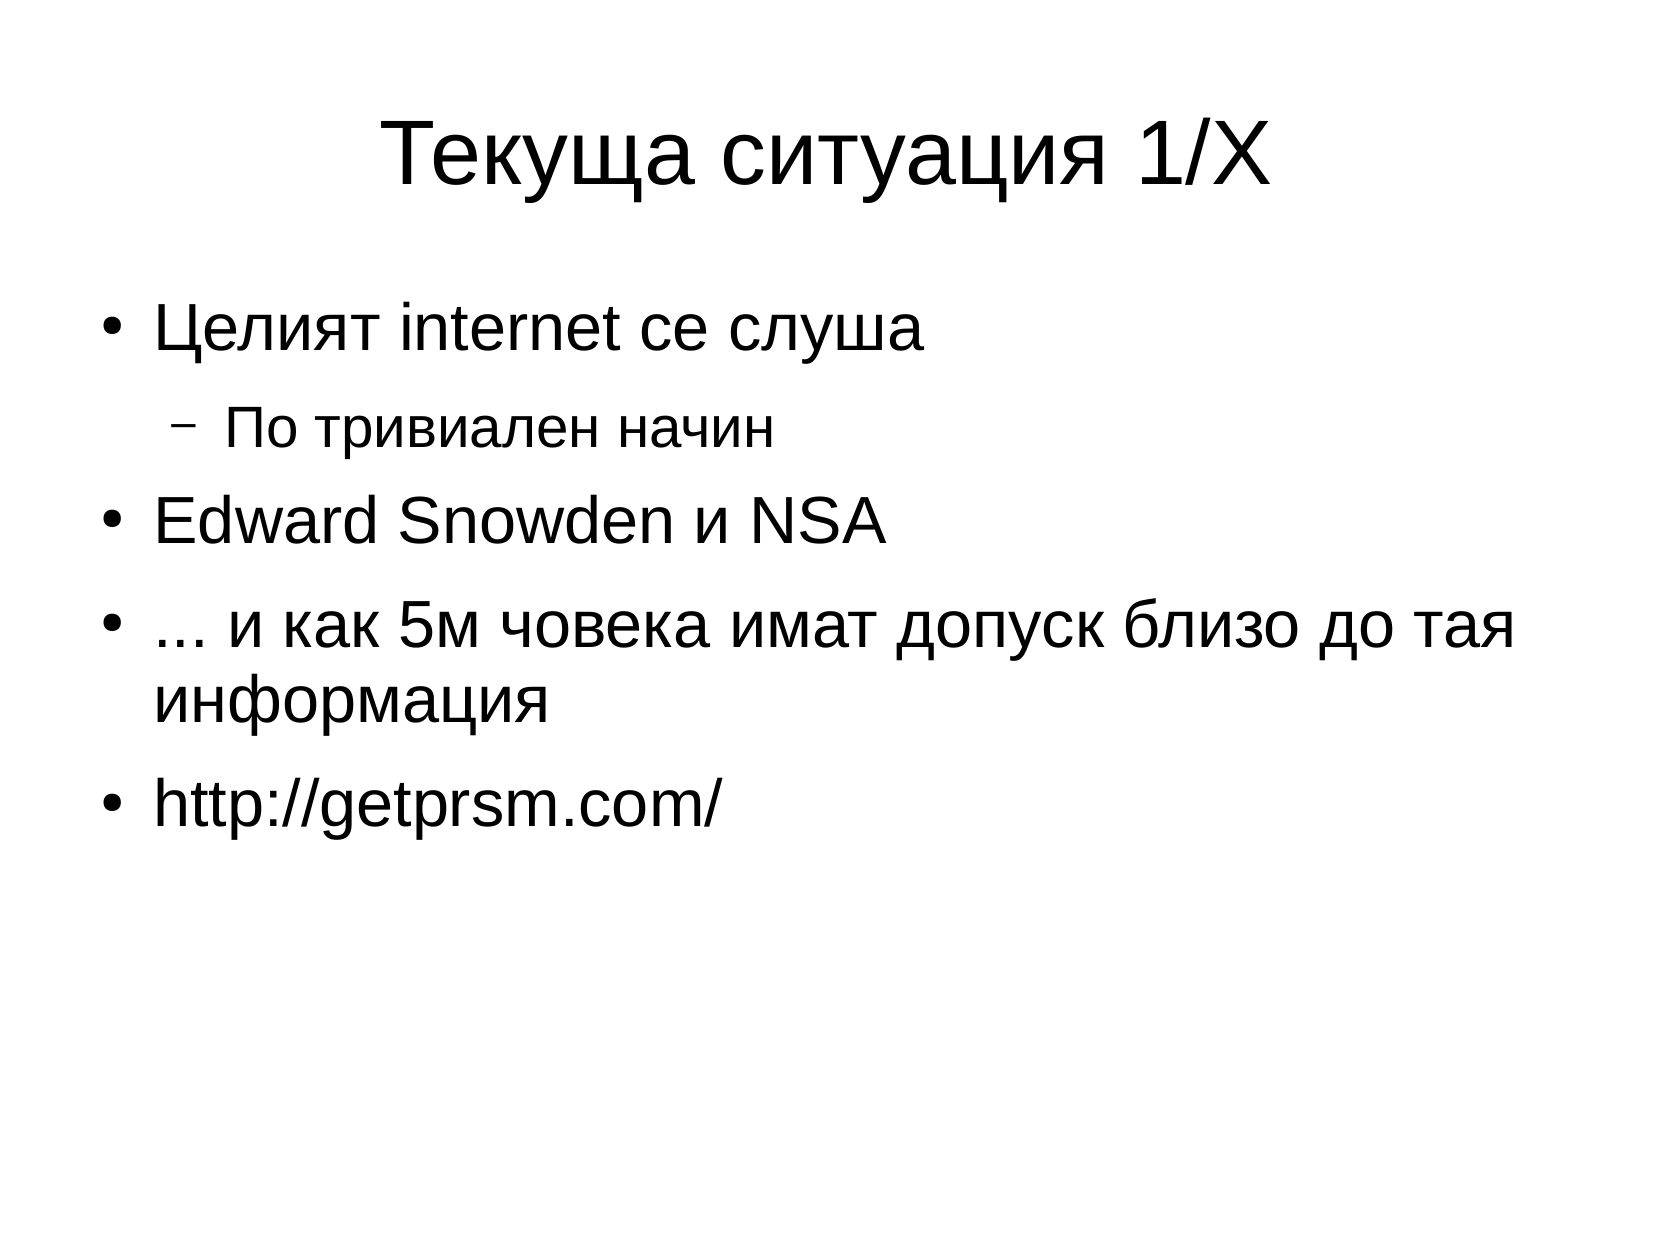

# Текуща ситуация 1/X
Целият internet се слуша
По тривиален начин
Edward Snowden и NSA
... и как 5м човека имат допуск близо до тая информация
http://getprsm.com/